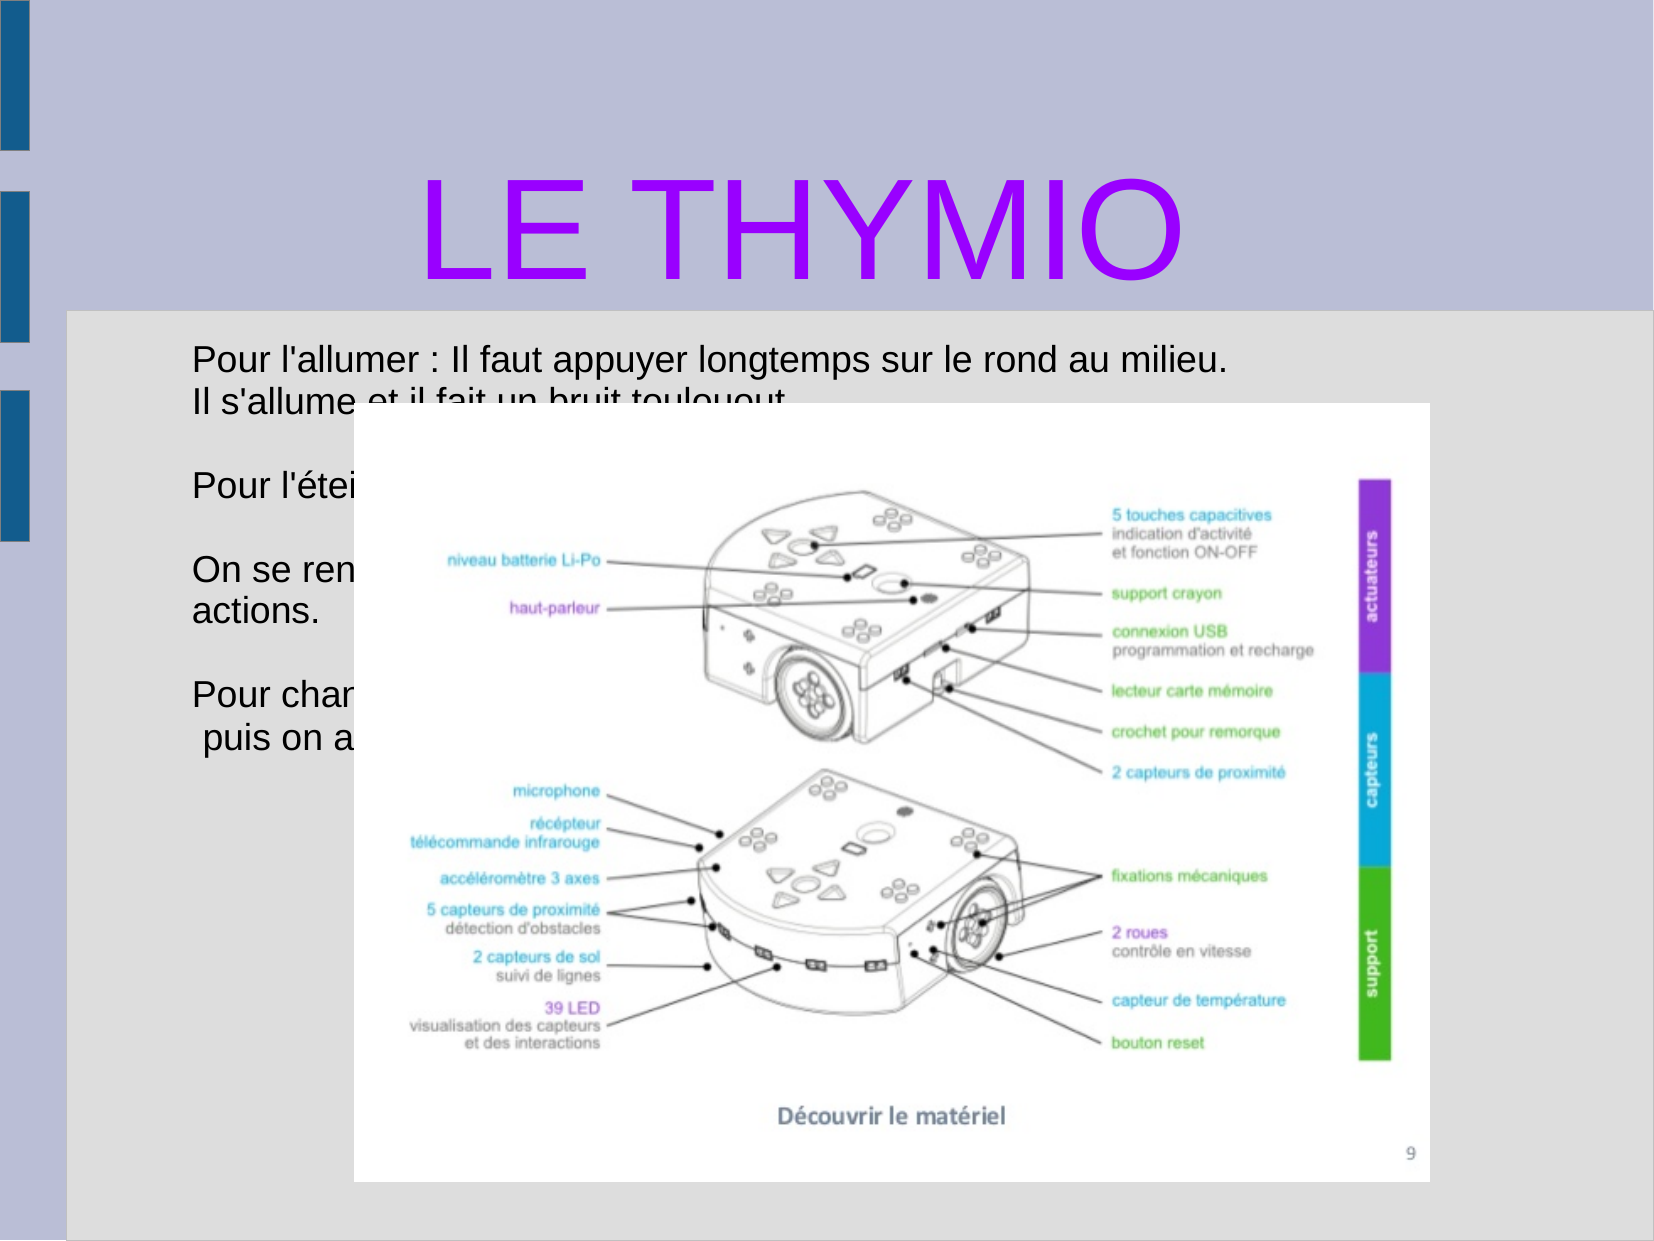

LE THYMIO
Pour l'allumer : Il faut appuyer longtemps sur le rond au milieu.
Il s'allume et il fait un bruit toulouout.
Pour l'éteindre : Il faut appuyer longtemps sur le bouton rond.
On se rend compte qu'il fait plusieurs couleurs et cela fait différentes actions.
Pour changer de couleur on appui sur les flèches
 puis on appuie sur le bouton rond pour faire fonctionner.